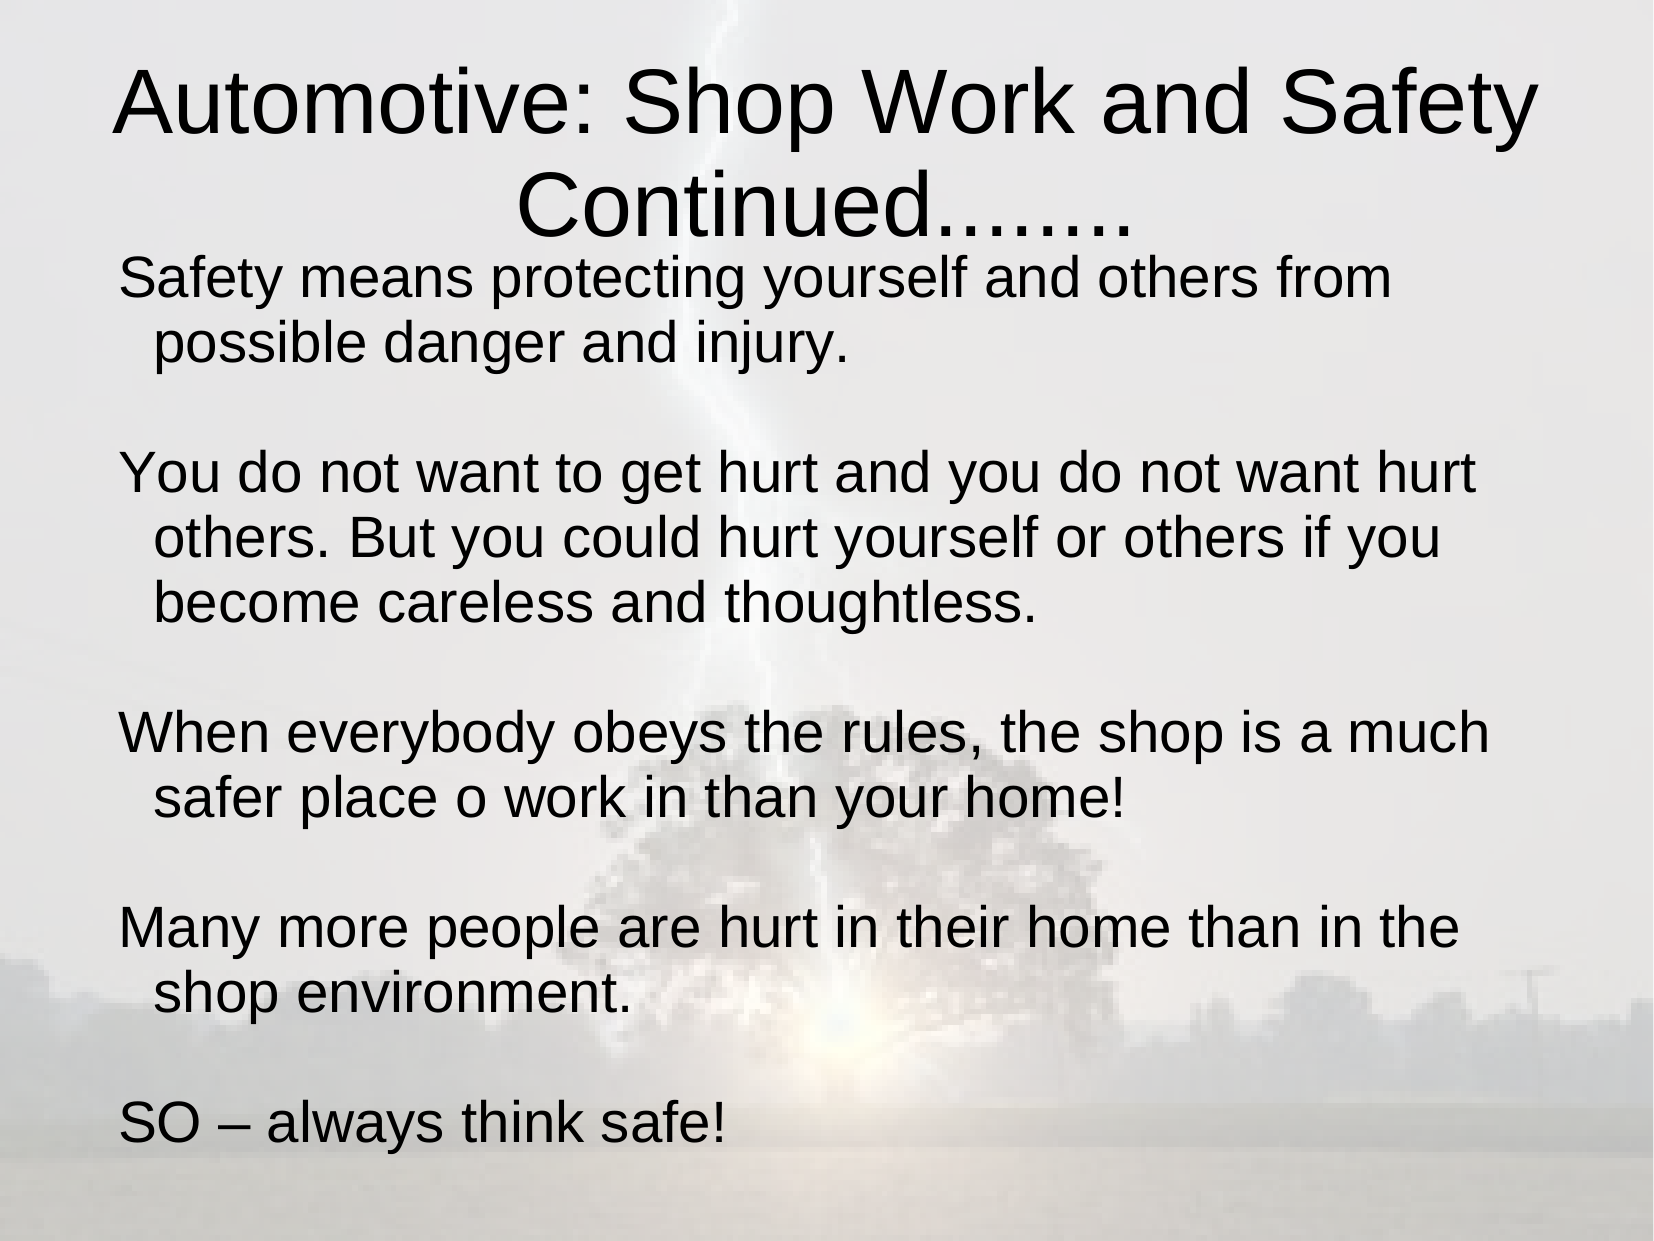

# Automotive: Shop Work and Safety Continued........
Safety means protecting yourself and others from possible danger and injury.
You do not want to get hurt and you do not want hurt others. But you could hurt yourself or others if you become careless and thoughtless.
When everybody obeys the rules, the shop is a much safer place o work in than your home!
Many more people are hurt in their home than in the shop environment.
SO – always think safe!